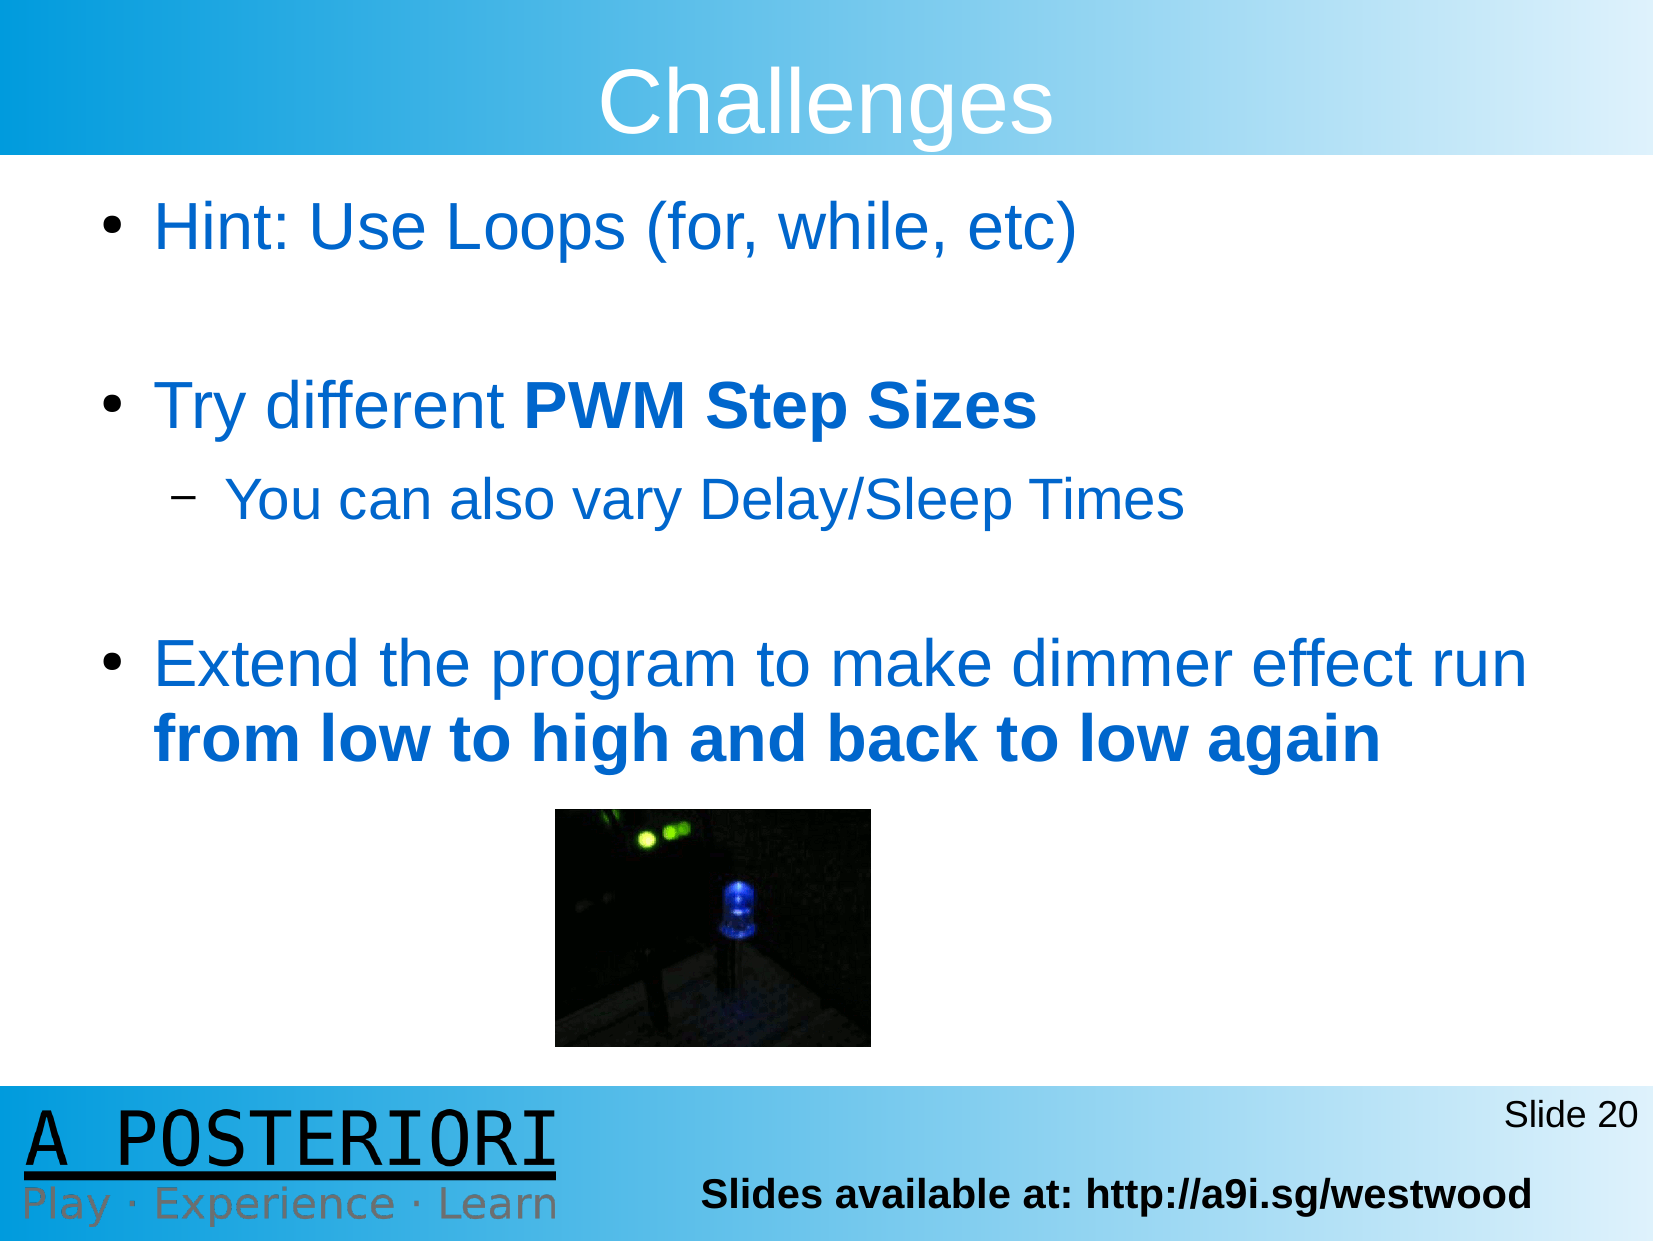

# Challenges
Hint: Use Loops (for, while, etc)
Try different PWM Step Sizes
You can also vary Delay/Sleep Times
Extend the program to make dimmer effect run from low to high and back to low again